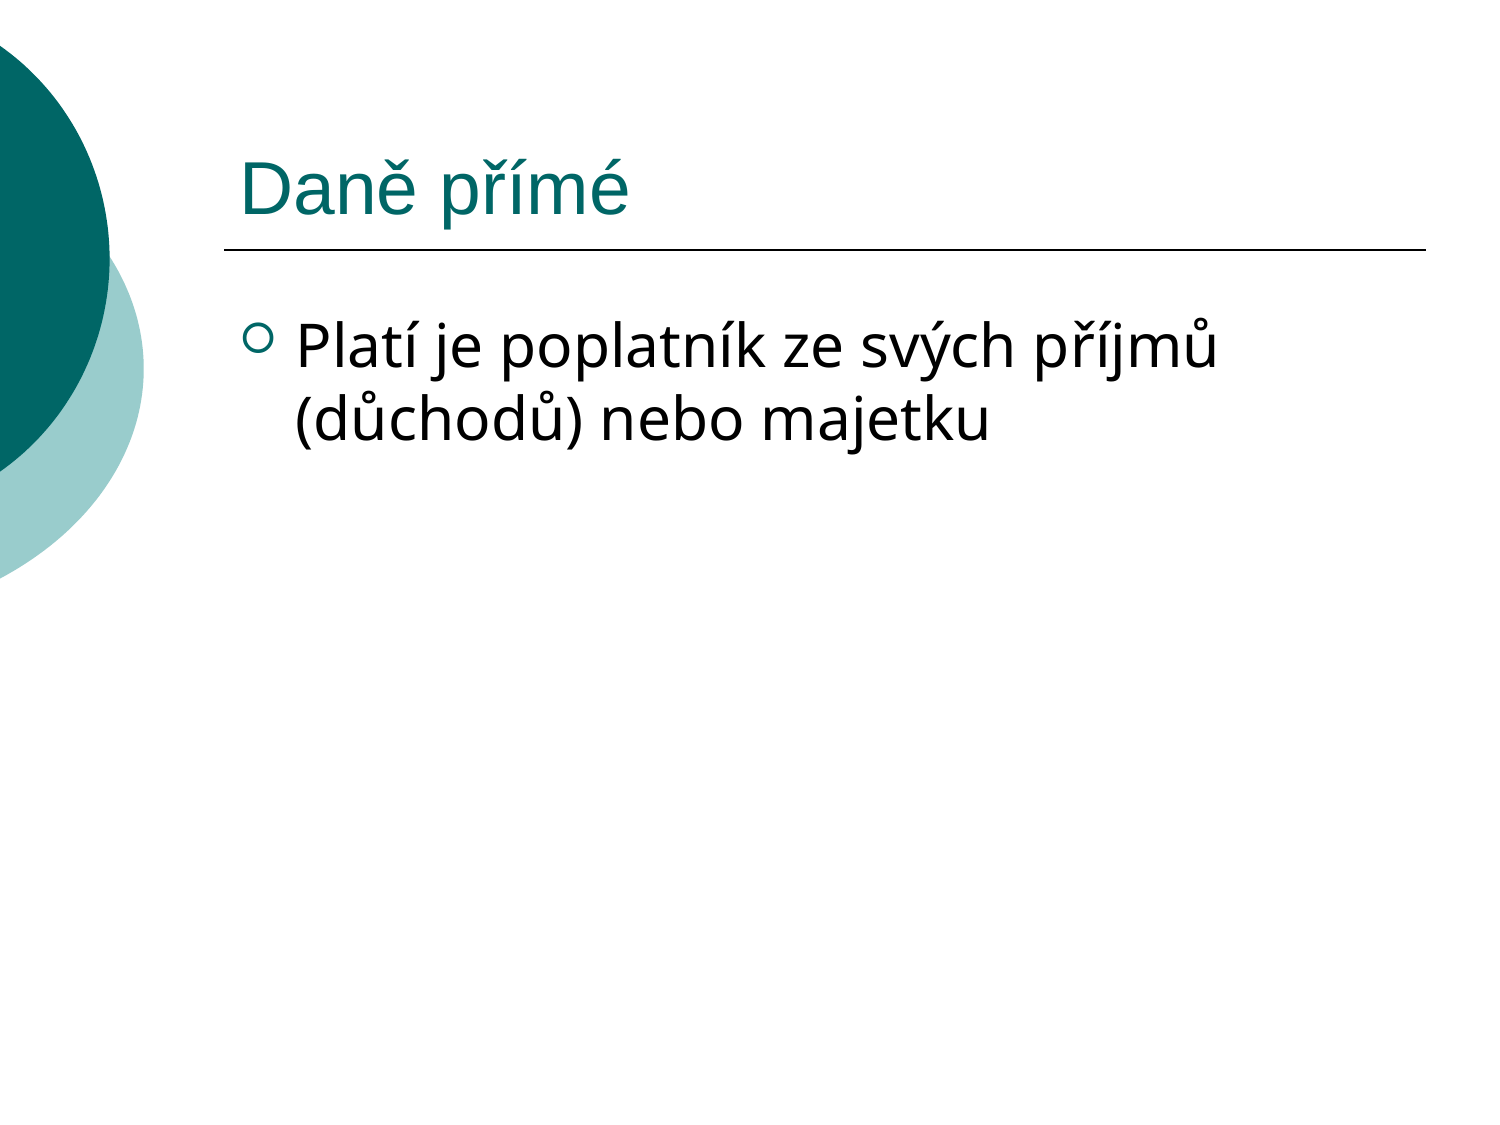

# Daně přímé
Platí je poplatník ze svých příjmů (důchodů) nebo majetku